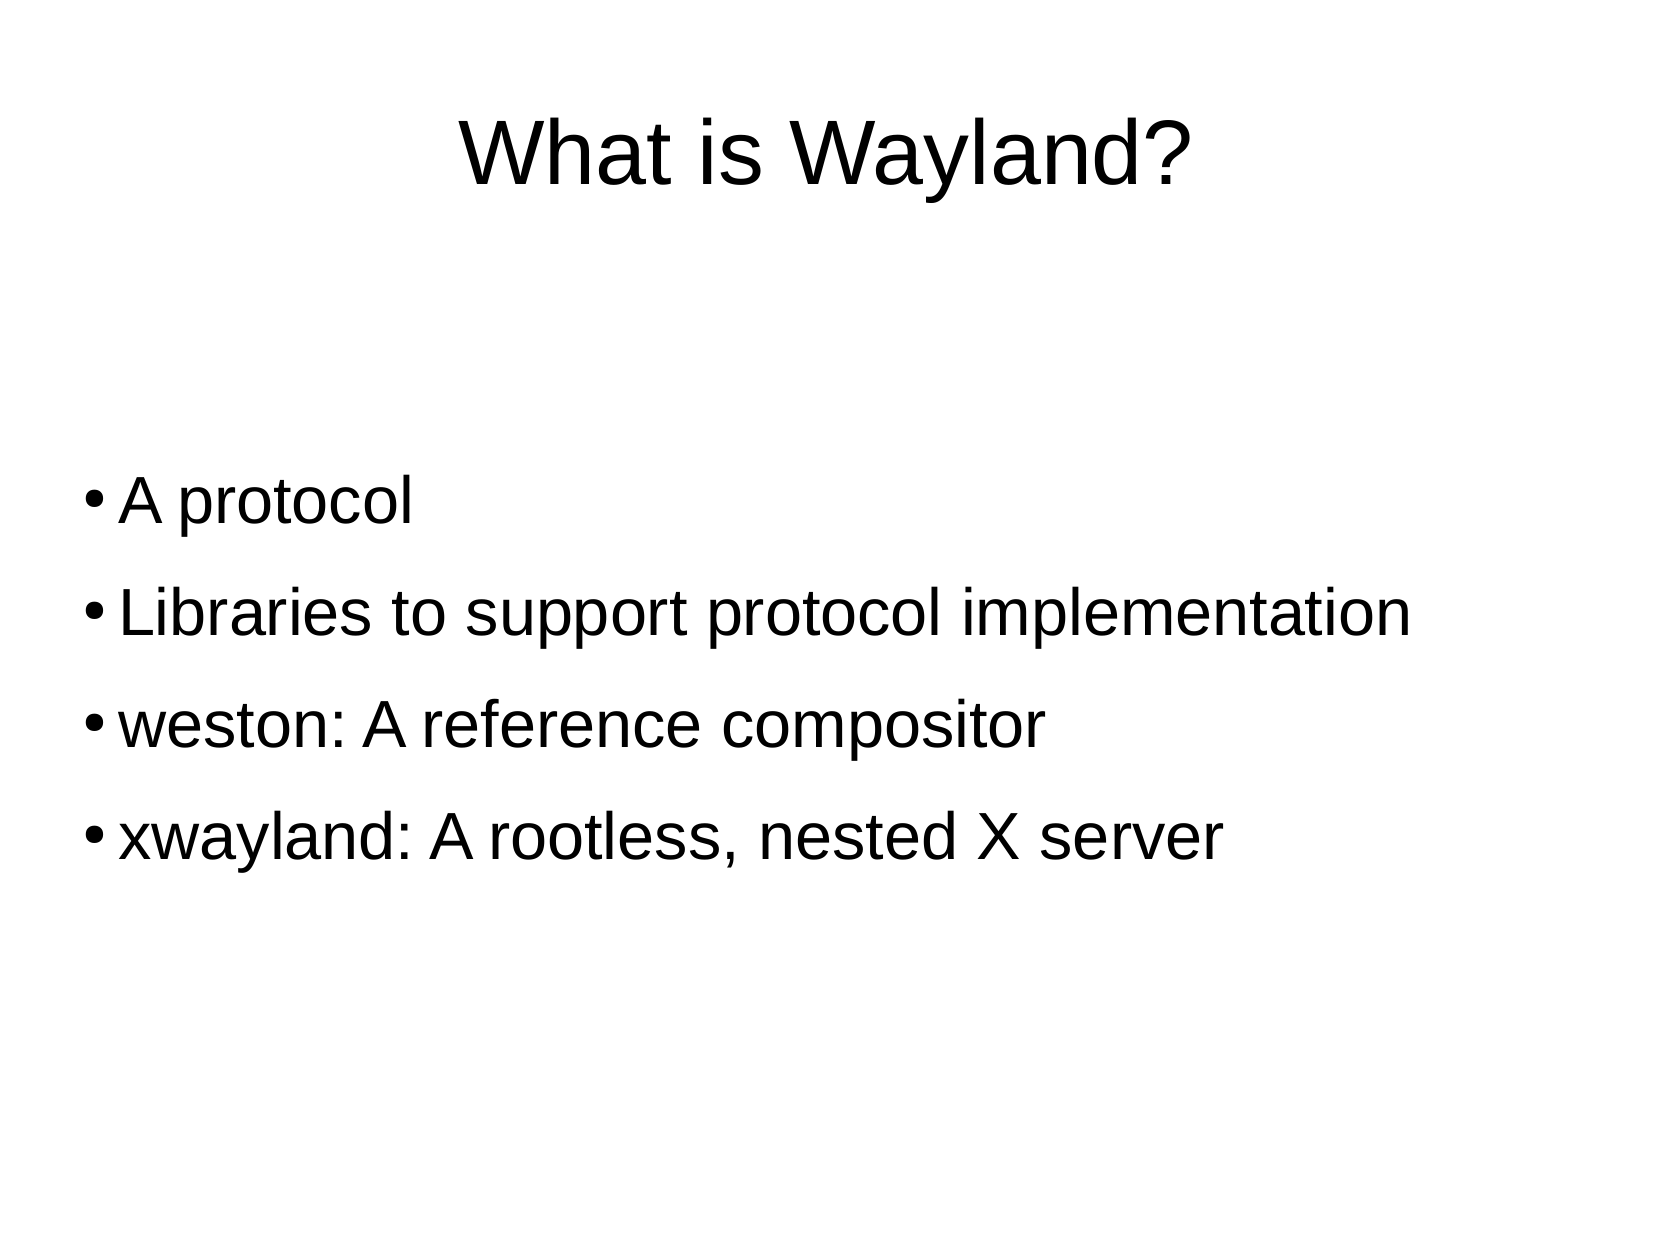

# What is Wayland?
A protocol
Libraries to support protocol implementation
weston: A reference compositor
xwayland: A rootless, nested X server